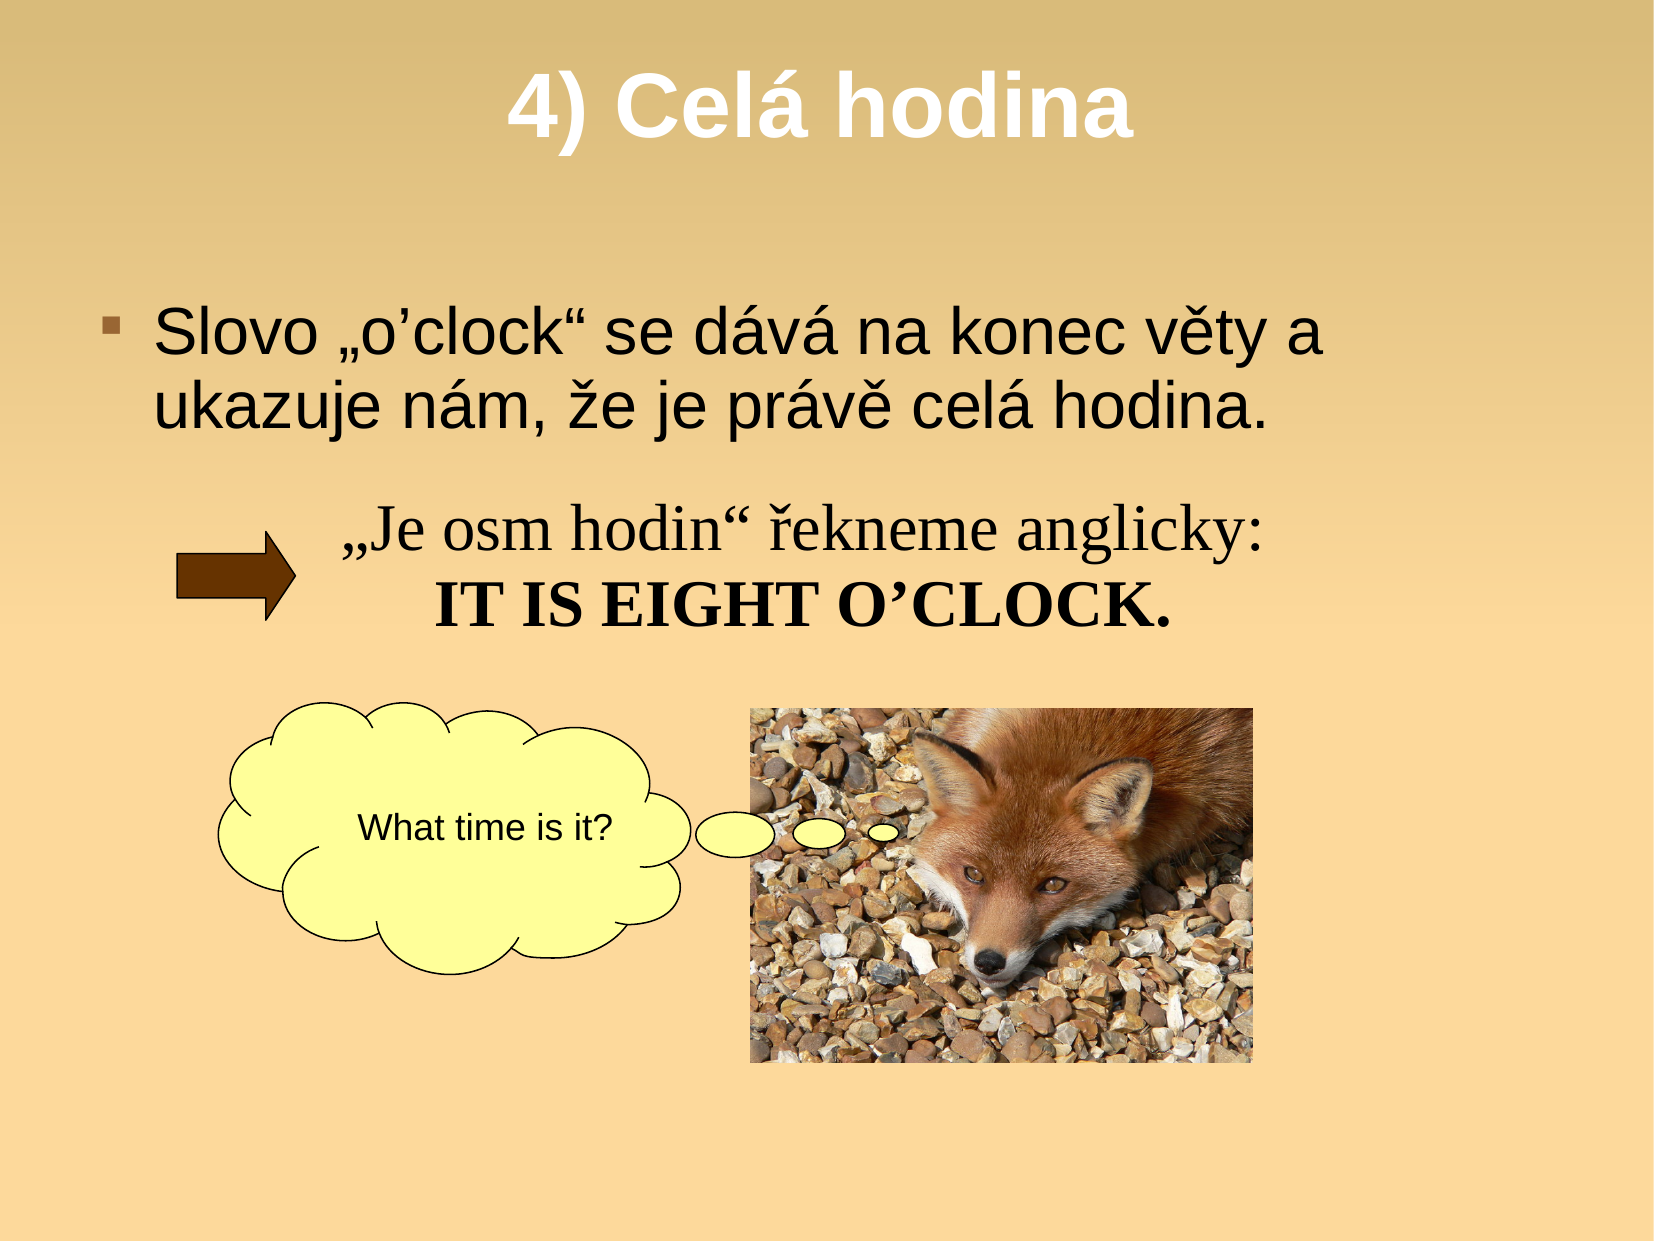

# 4) Celá hodina
Slovo „o’clock“ se dává na konec věty a ukazuje nám, že je právě celá hodina.
„Je osm hodin“ řekneme anglicky:
IT IS EIGHT O’CLOCK.
What time is it?